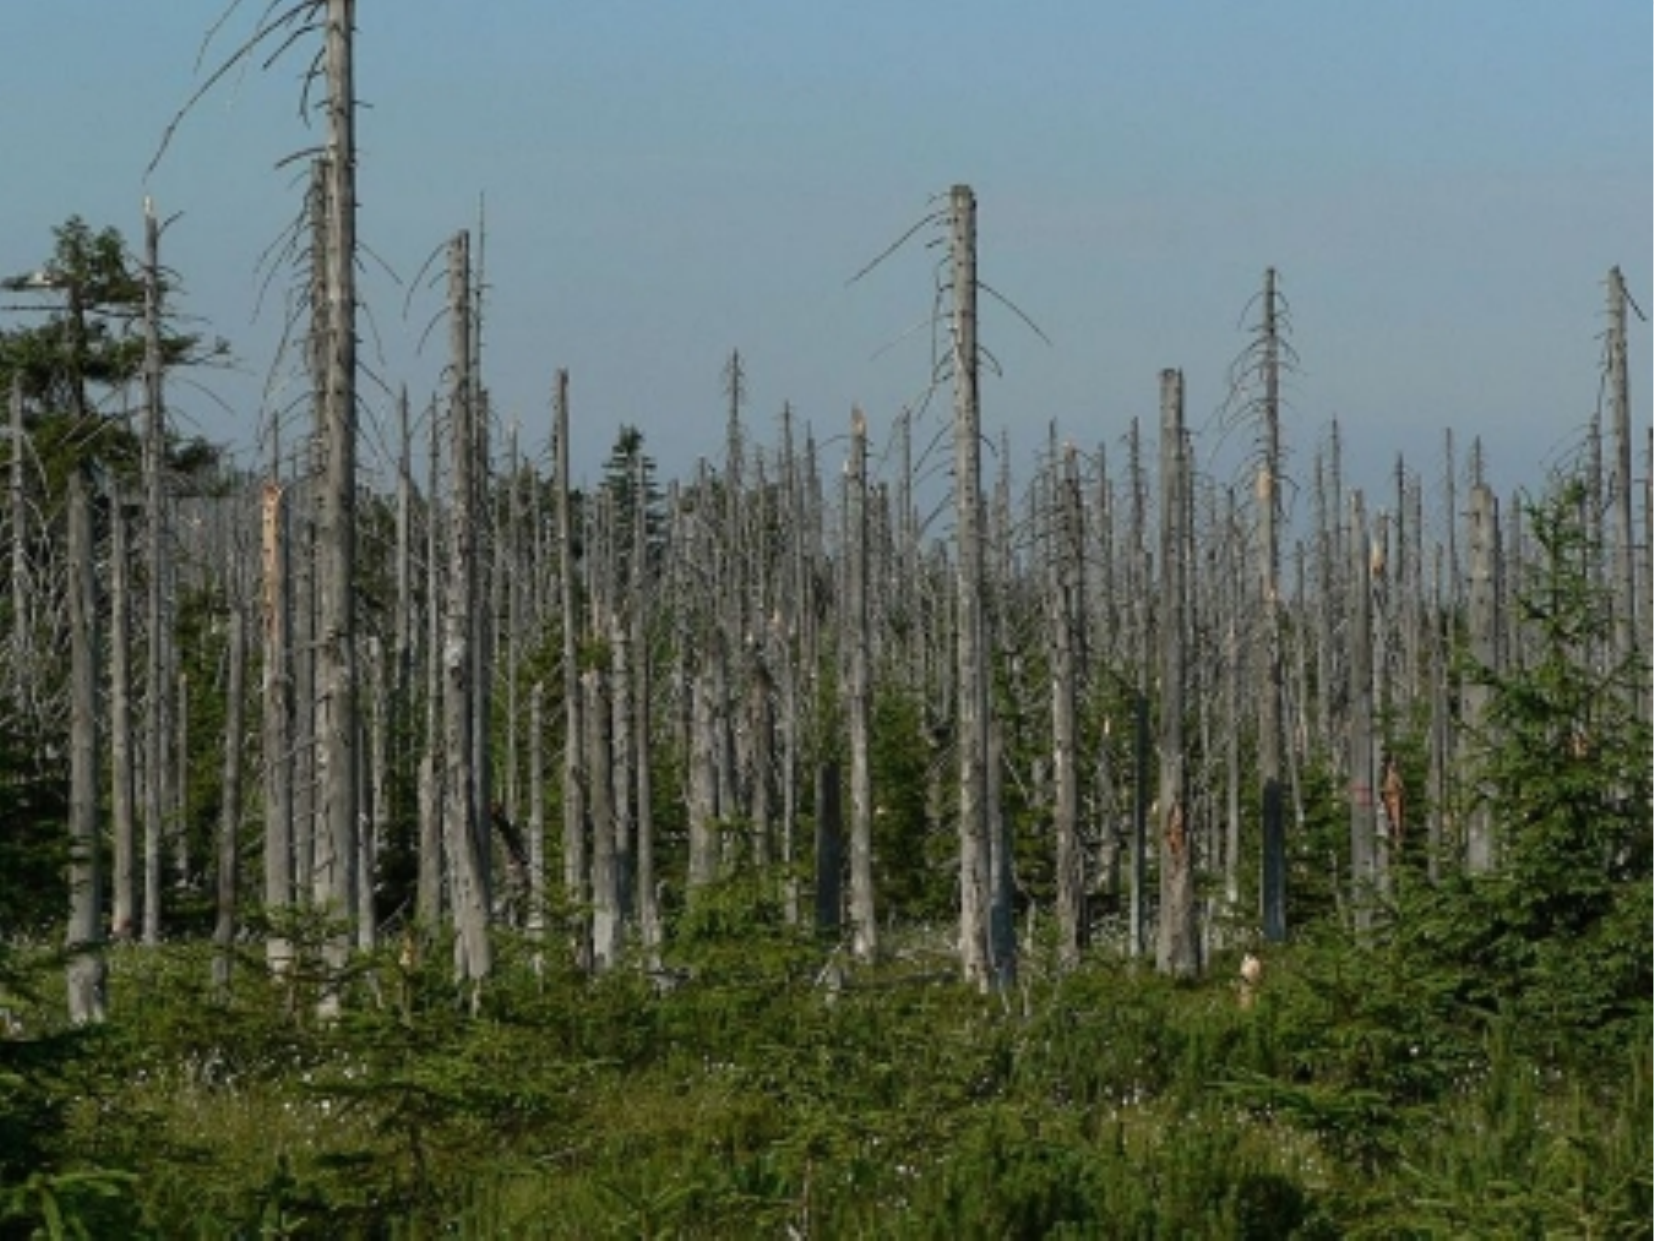

LA LLUVIA ÁCIDA
DIÓXIDO DE AZUFRE
ÓXIDO DE NITRÓGENO
+
AGUA
ÁCIDO SULFÚRICO
ÁCIDO NÍTRICO
LLUVIA ÁCIDA
EFECTO CORROSIVO Y ACIDIFICADOR